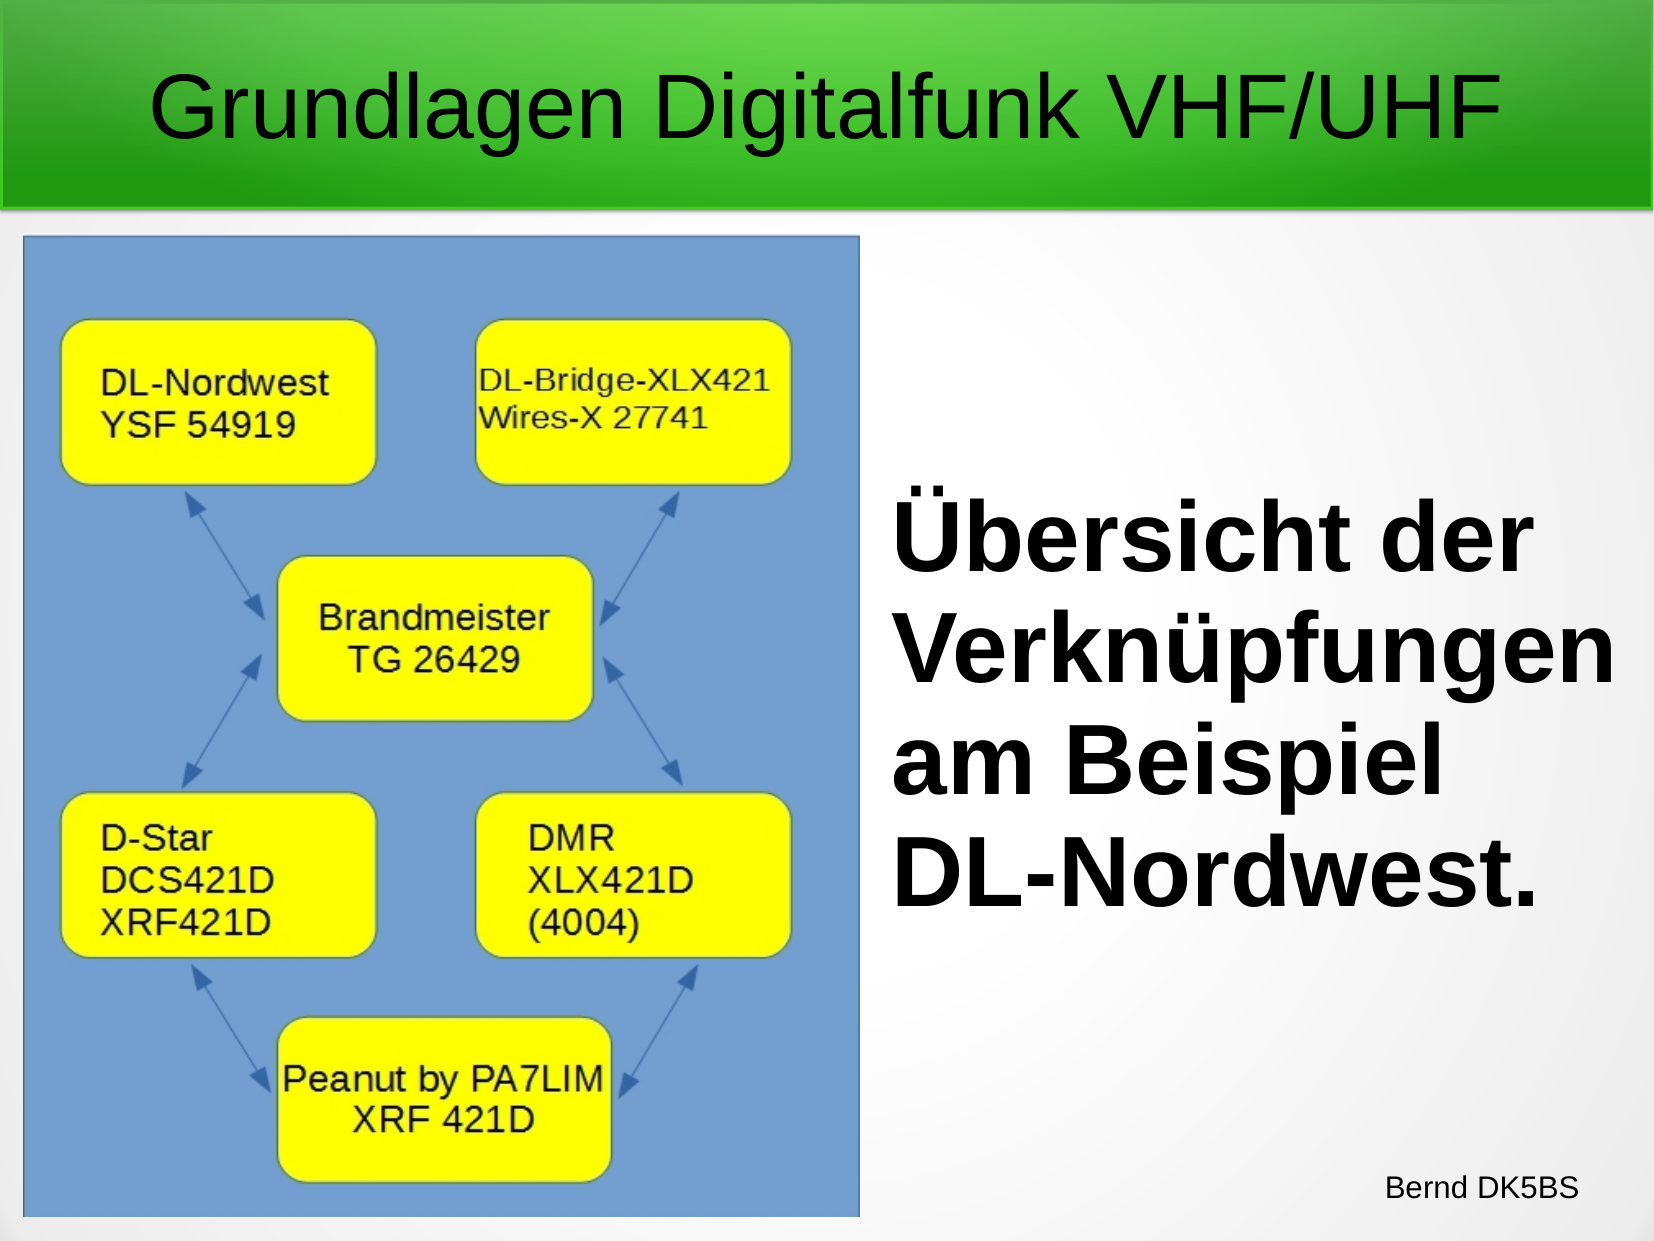

# Grundlagen Digitalfunk VHF/UHF
Übersicht der Verknüpfungen am Beispiel DL-Nordwest.
Bernd DK5BS